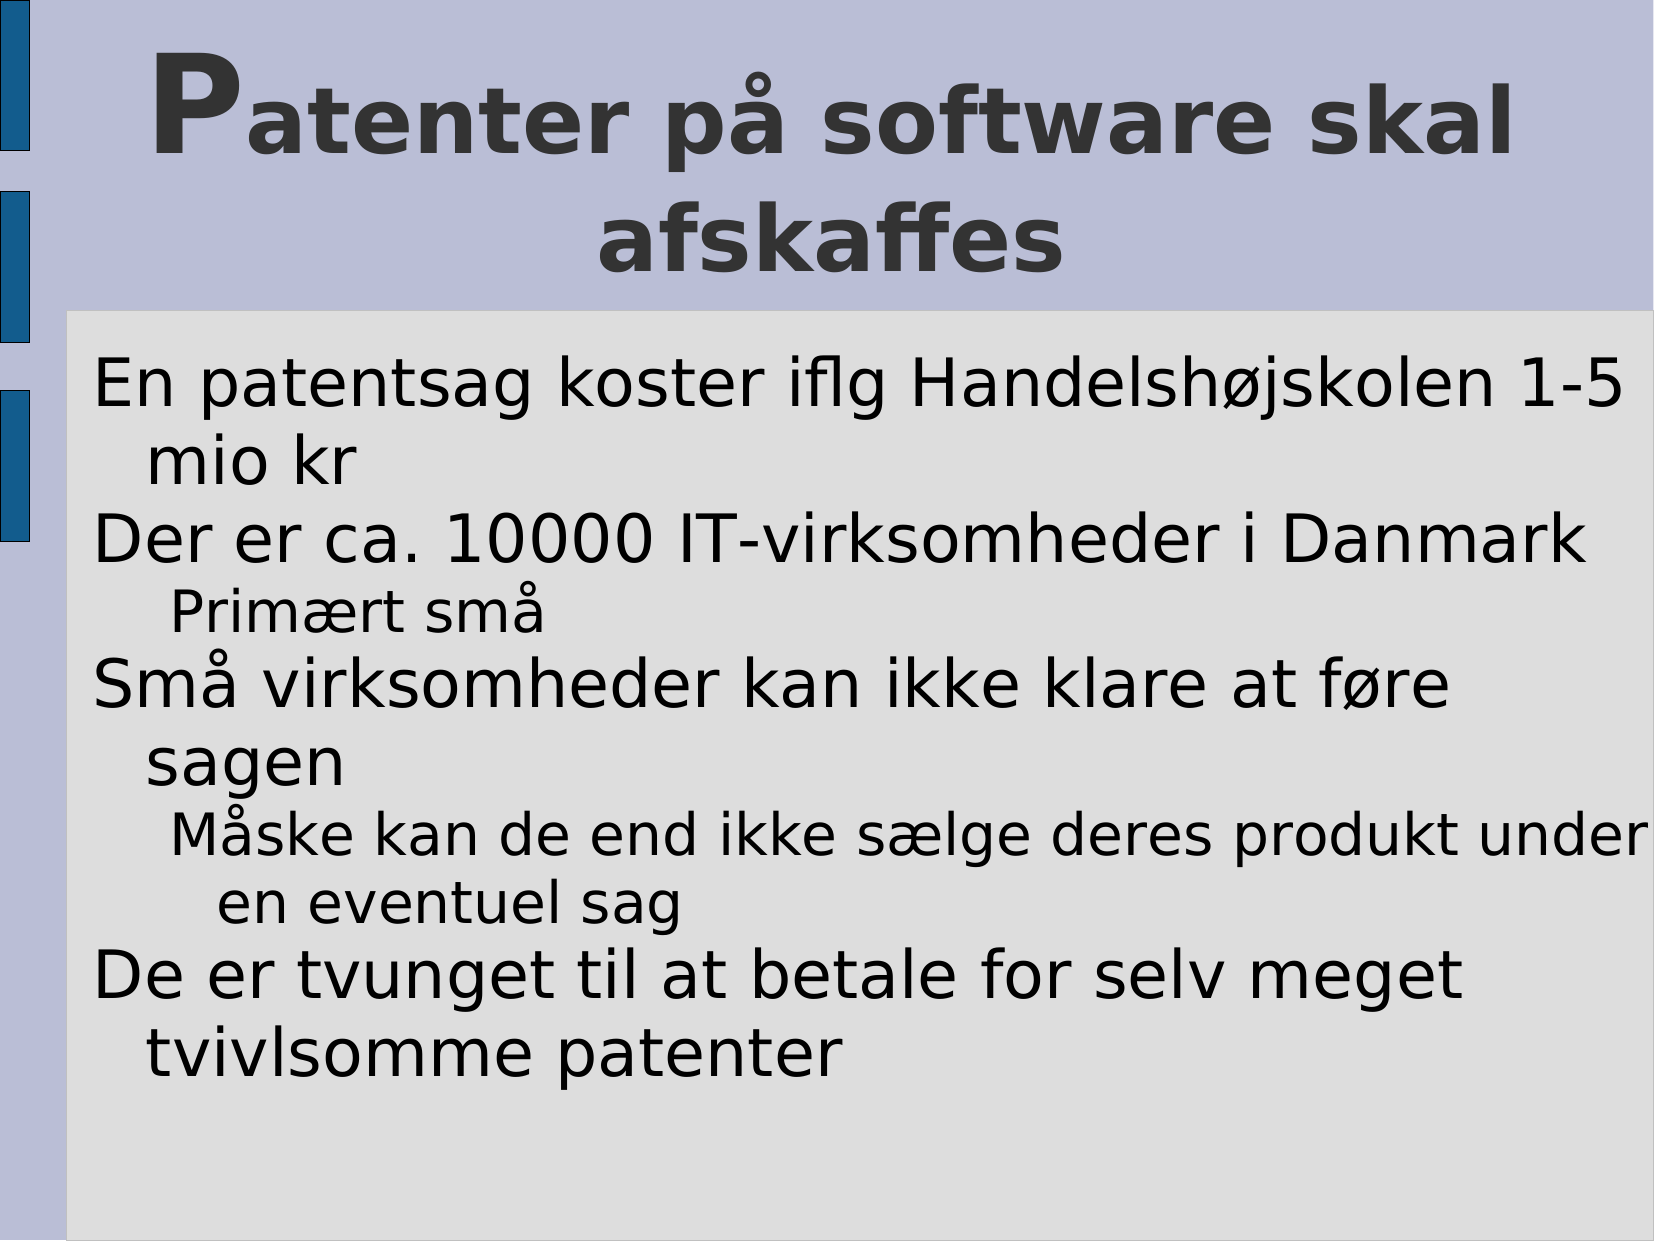

# Patenter på software skal afskaffes
En patentsag koster iflg Handelshøjskolen 1-5 mio kr
Der er ca. 10000 IT-virksomheder i Danmark
Primært små
Små virksomheder kan ikke klare at føre sagen
Måske kan de end ikke sælge deres produkt under en eventuel sag
De er tvunget til at betale for selv meget tvivlsomme patenter